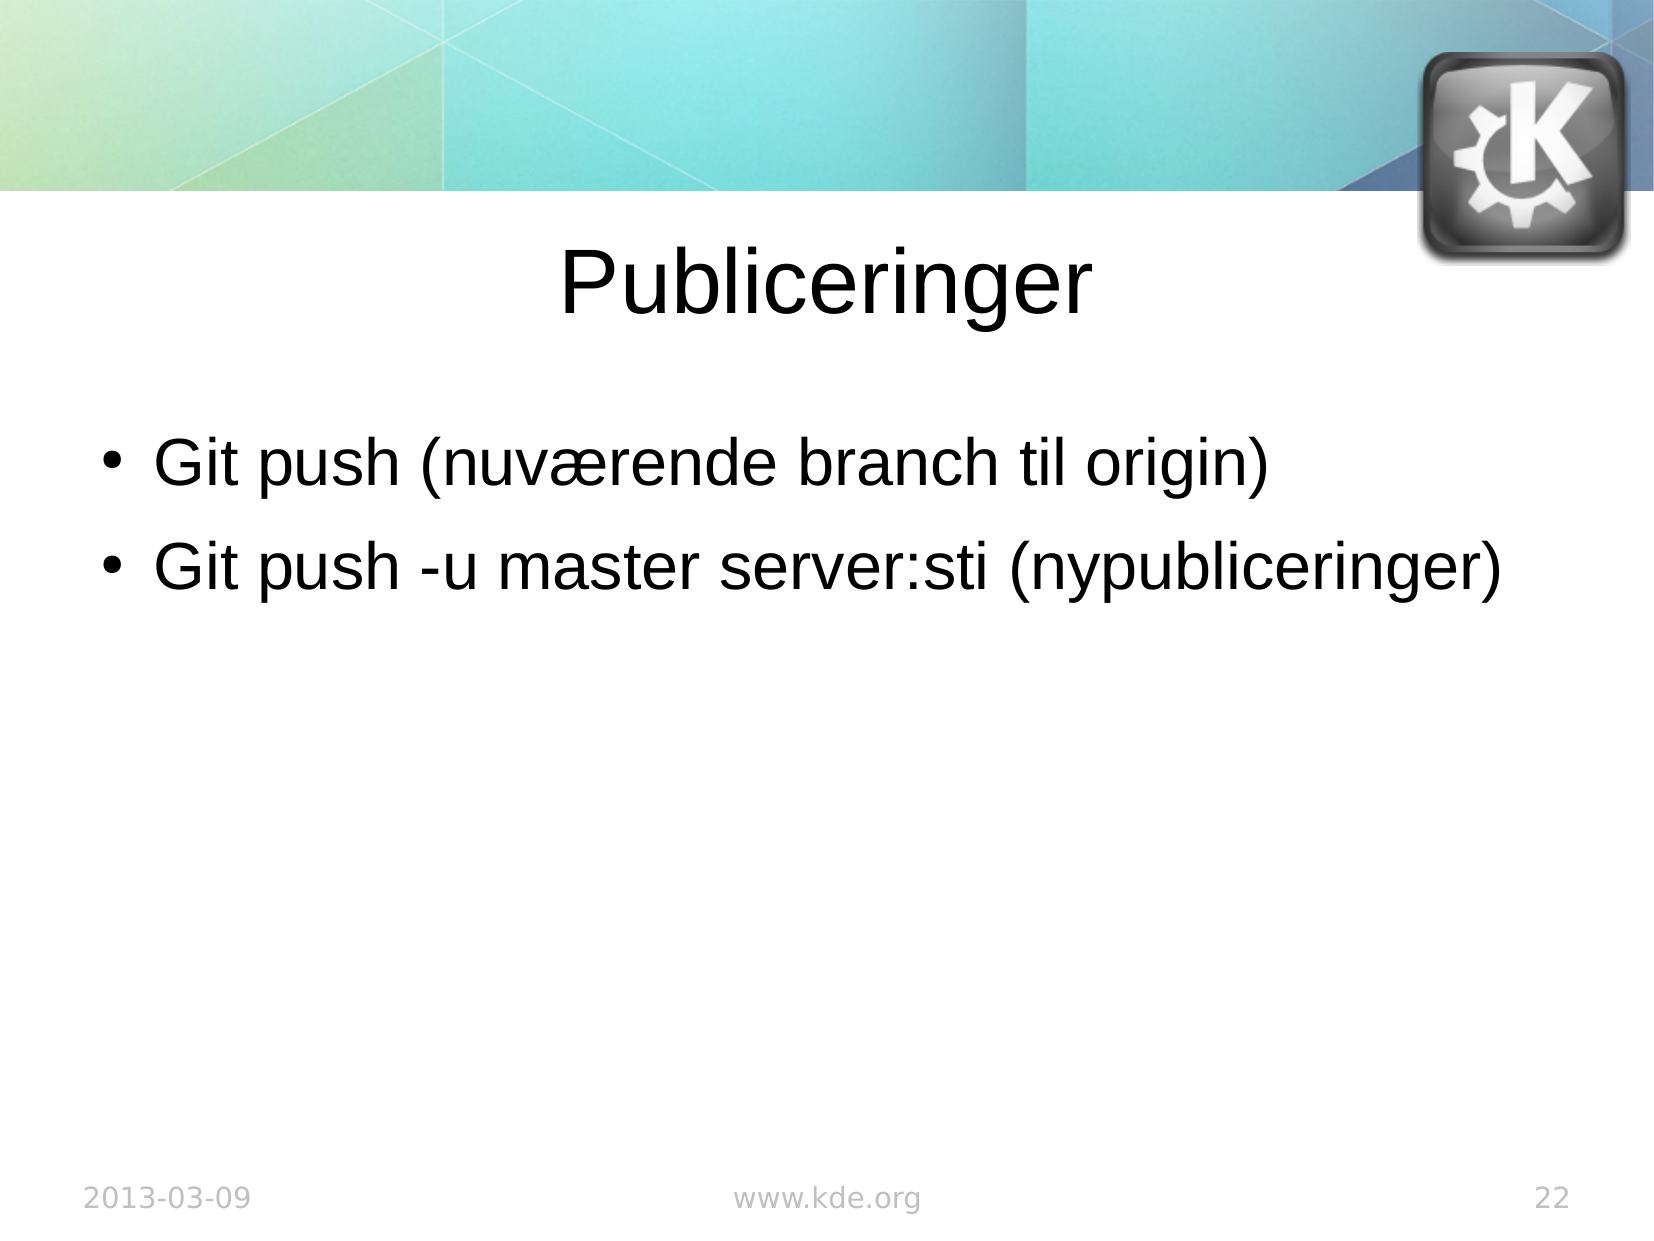

# Publiceringer
Git push (nuværende branch til origin)
Git push -u master server:sti (nypubliceringer)
2013-03-09
www.kde.org
22